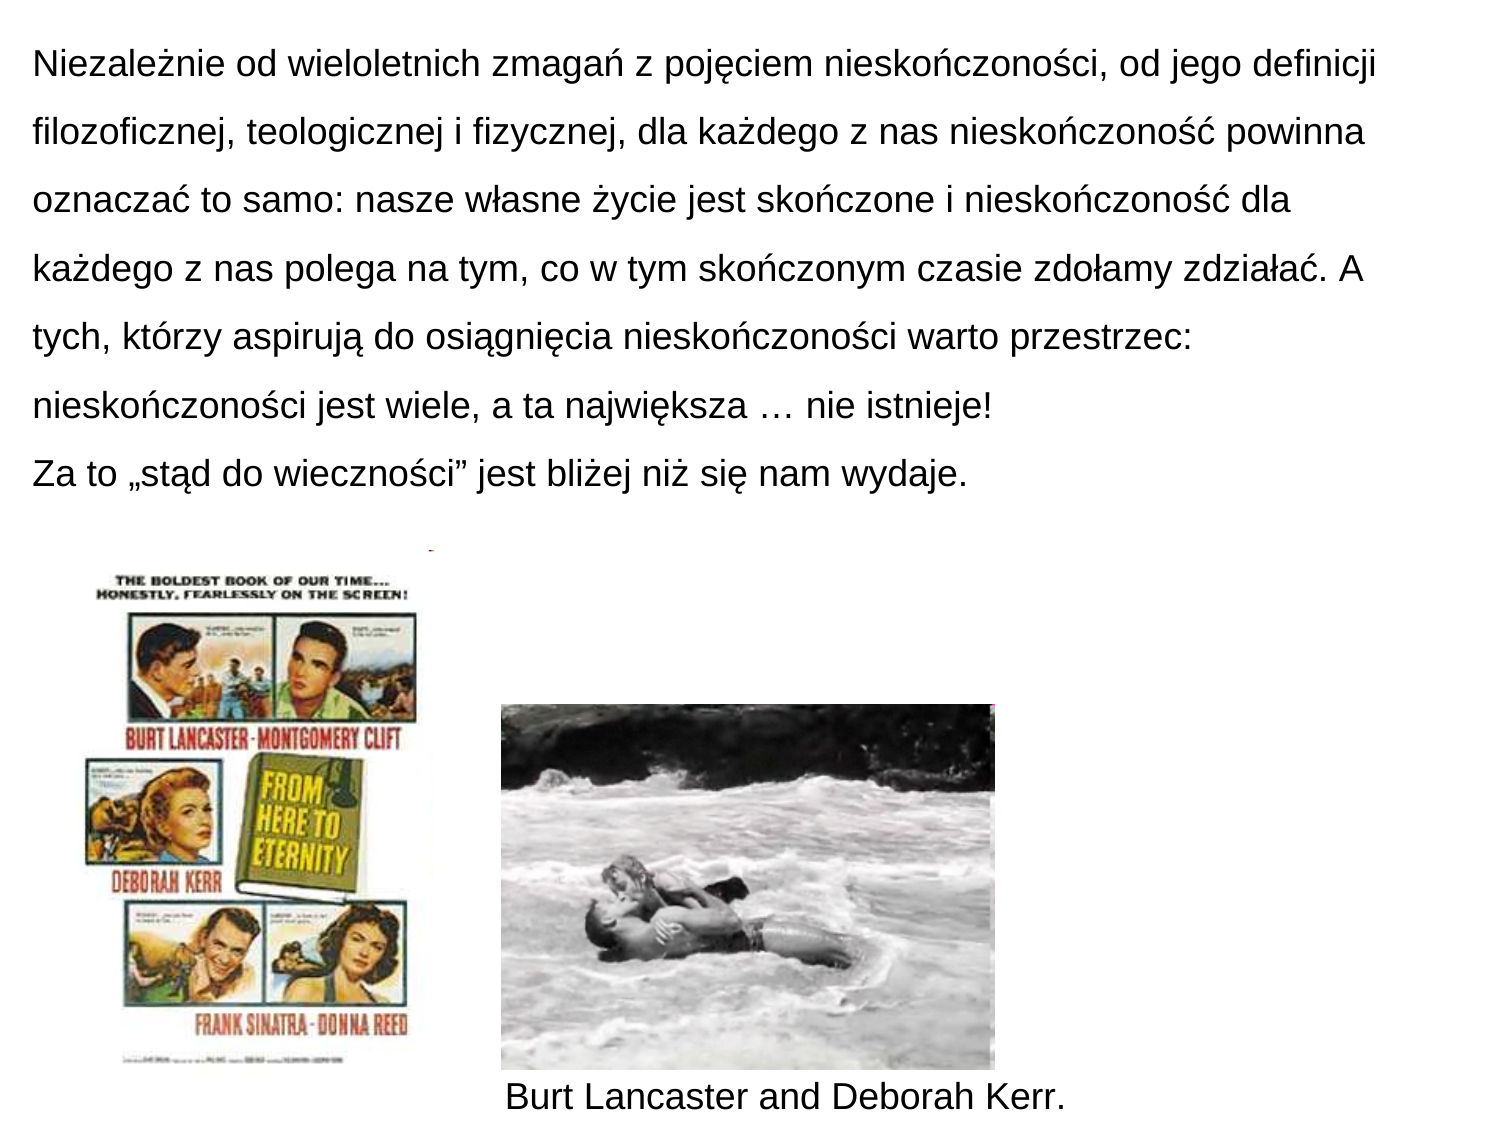

Niezależnie od wieloletnich zmagań z pojęciem nieskończoności, od jego definicji
filozoficznej, teologicznej i fizycznej, dla każdego z nas nieskończoność powinna
oznaczać to samo: nasze własne życie jest skończone i nieskończoność dla
każdego z nas polega na tym, co w tym skończonym czasie zdołamy zdziałać. A
tych, którzy aspirują do osiągnięcia nieskończoności warto przestrzec:
nieskończoności jest wiele, a ta największa … nie istnieje!
Za to „stąd do wieczności” jest bliżej niż się nam wydaje.
Burt Lancaster and Deborah Kerr.